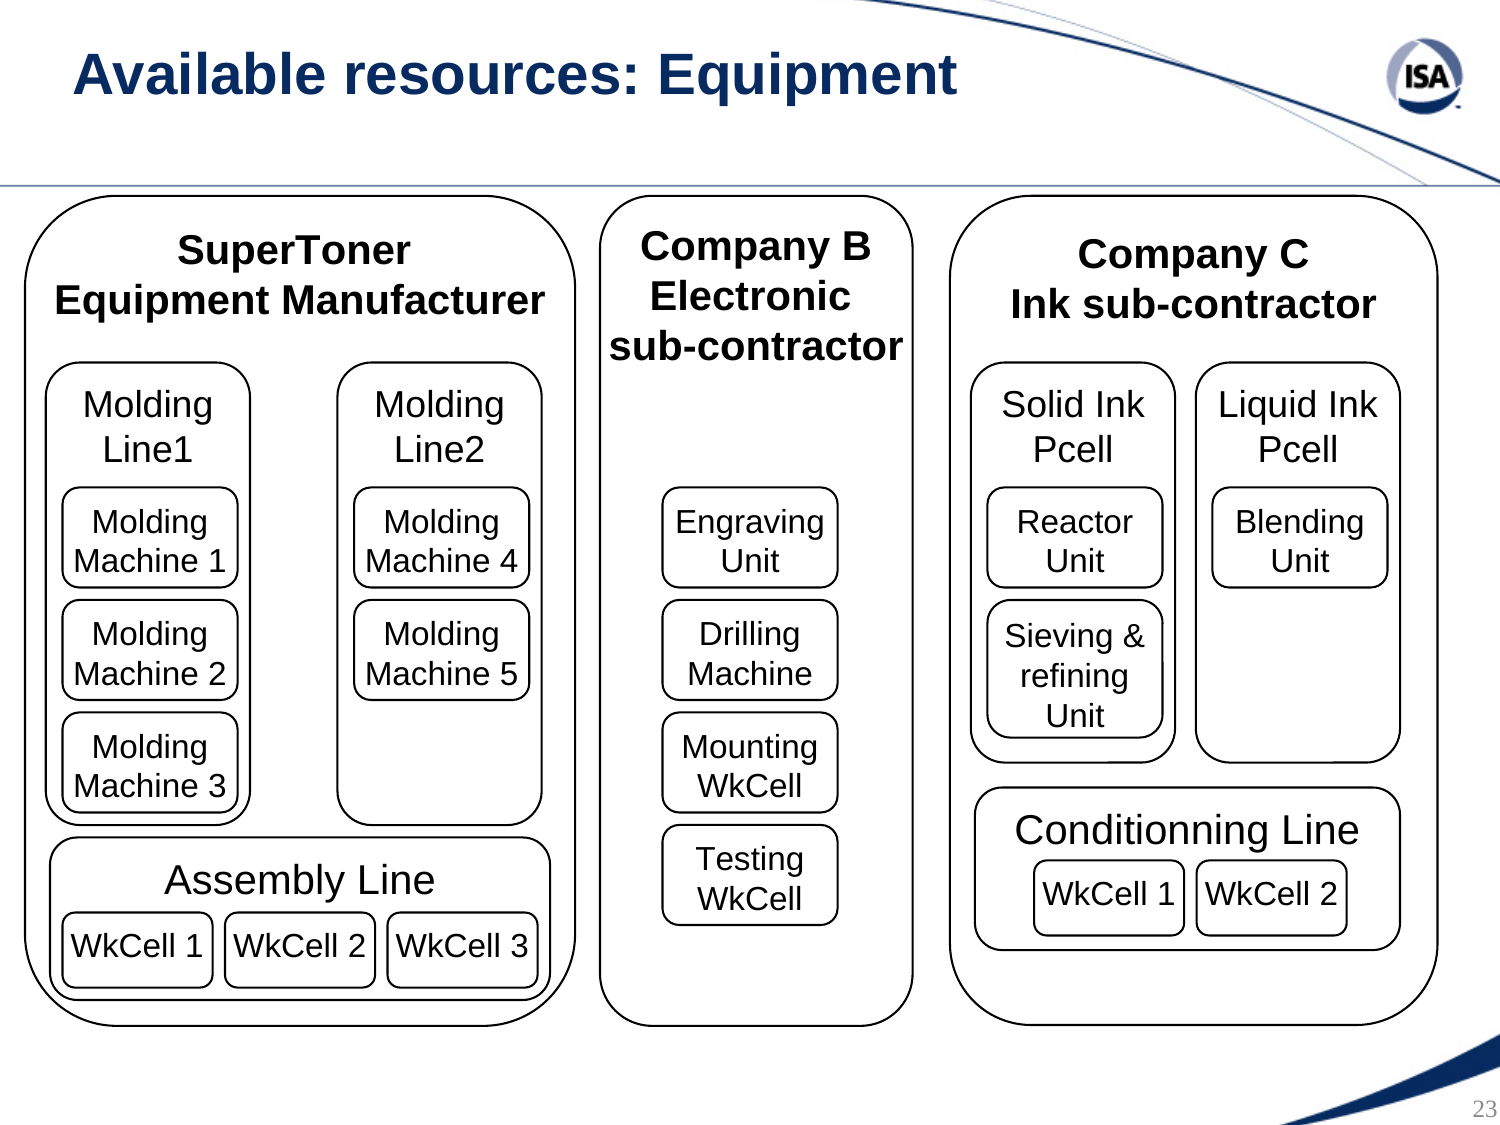

# Available resources: Equipment
SuperToner
Equipment Manufacturer
Company B
Electronic
sub-contractor
Company C
Ink sub-contractor
Molding Line1
Molding Line2
Solid Ink Pcell
Liquid Ink Pcell
Molding Machine 1
Molding Machine 4
Engraving Unit
Reactor Unit
Blending Unit
Molding Machine 2
Molding Machine 5
Drilling Machine
Sieving & refining Unit
Molding Machine 3
Mounting WkCell
Conditionning Line
Testing WkCell
Assembly Line
WkCell 1
WkCell 2
WkCell 1
WkCell 2
WkCell 3